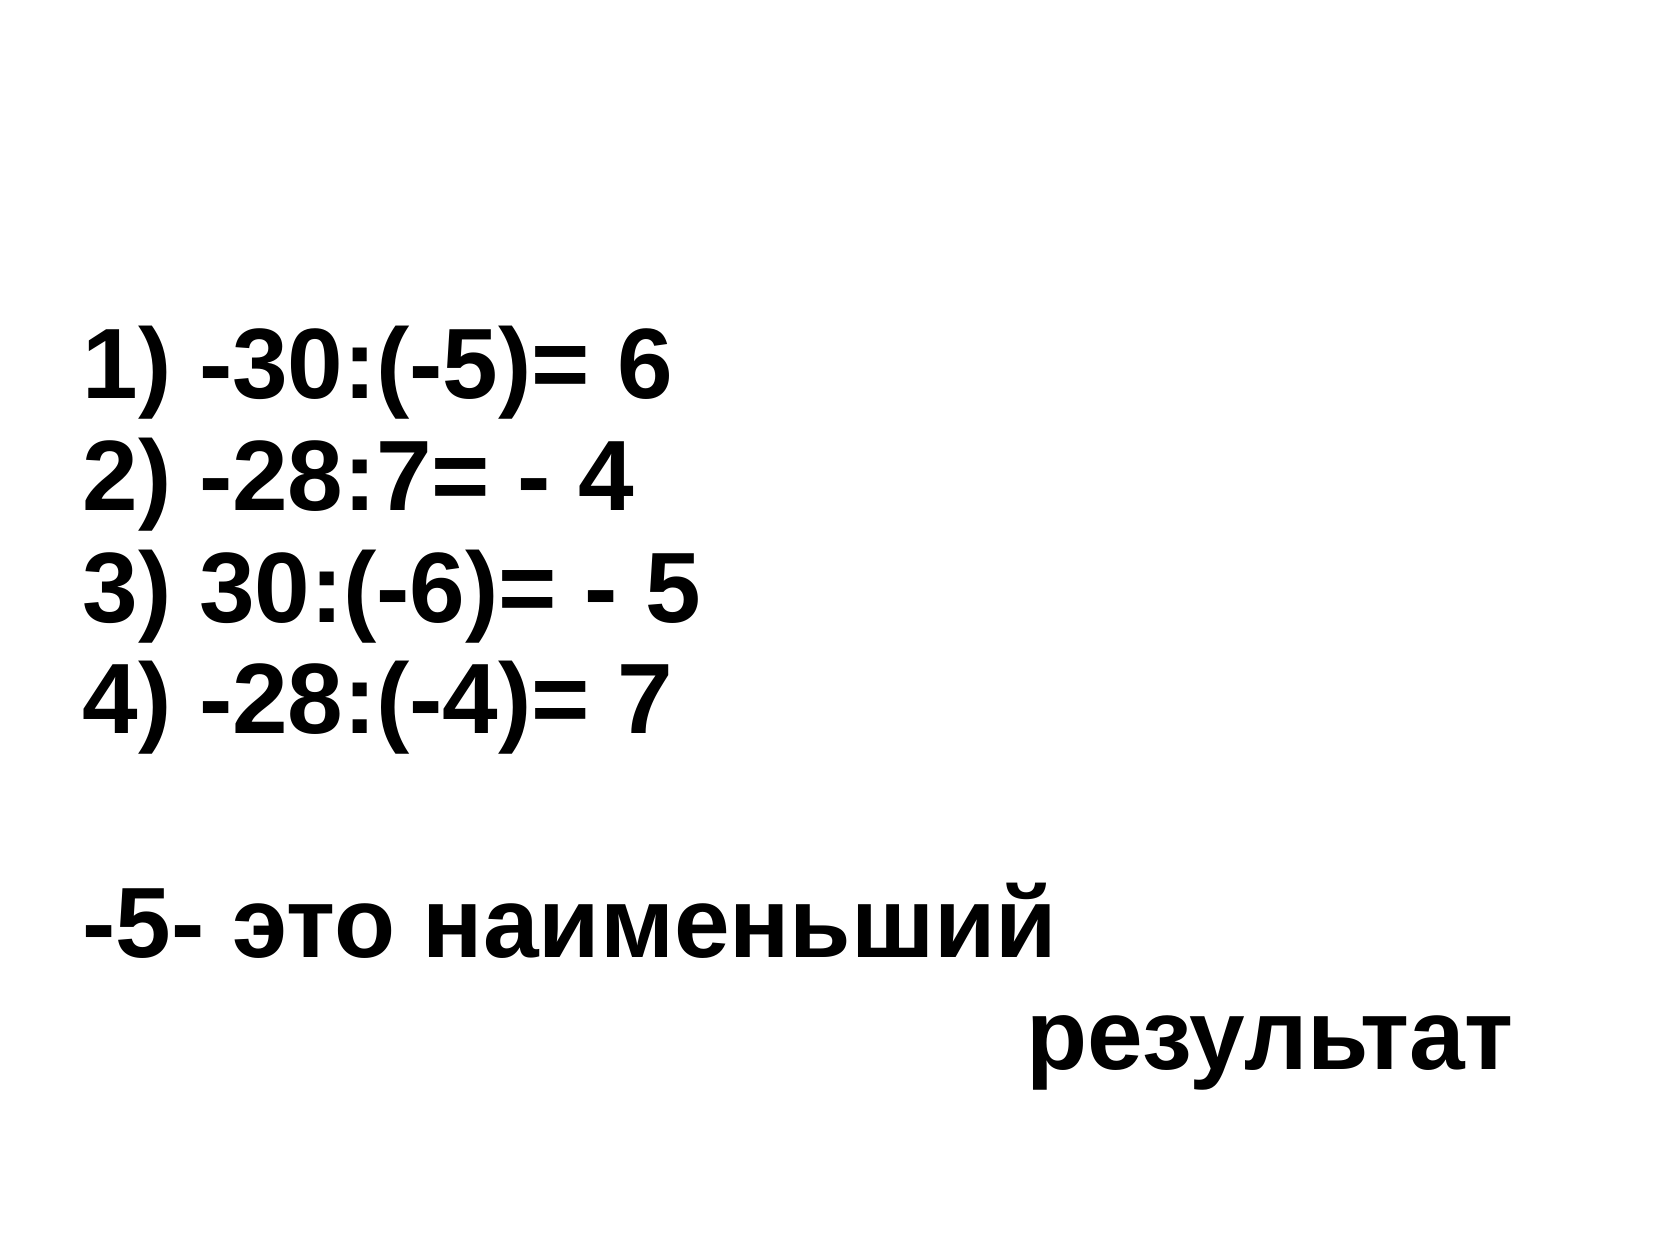

#
1) -30:(-5)= 6
2) -28:7= - 4
3) 30:(-6)= - 5
4) -28:(-4)= 7
-5- это наименьший
 результат